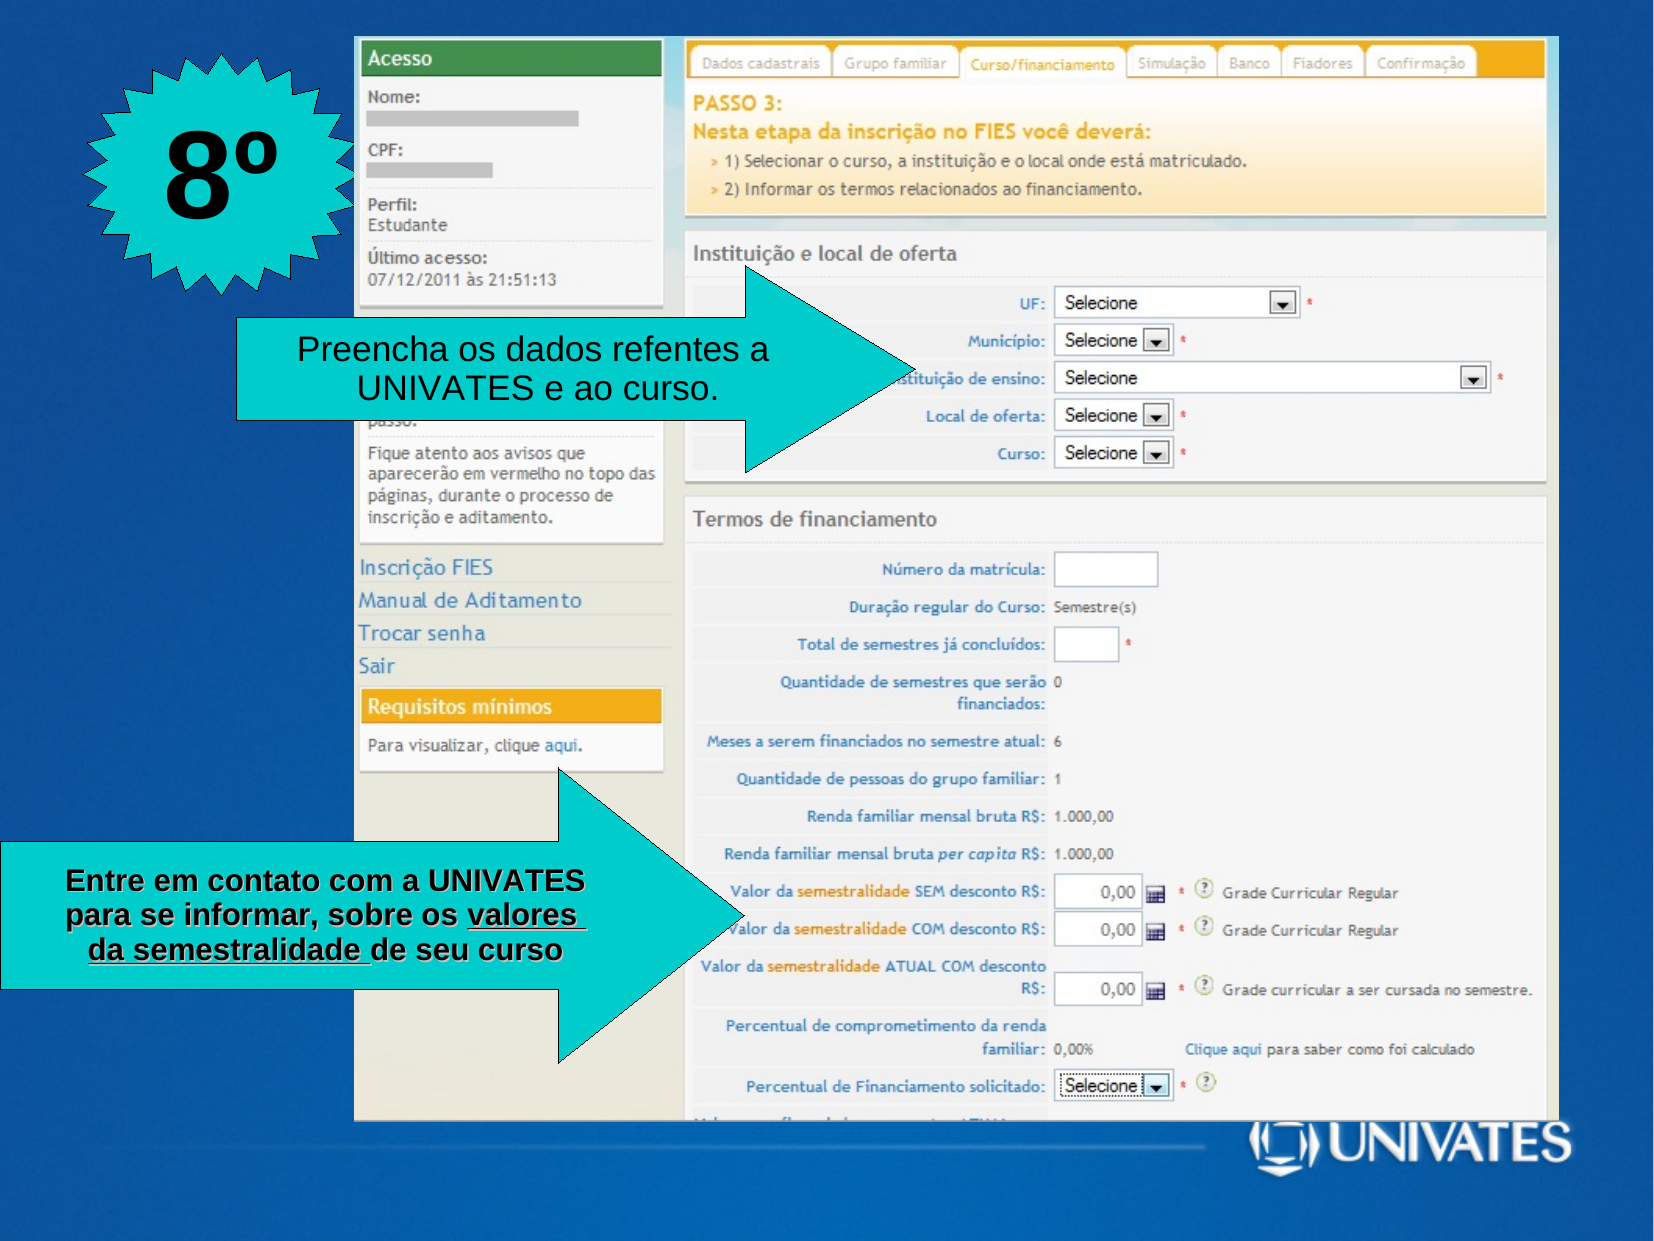

# 8º
Preencha os dados refentes a
 UNIVATES e ao curso.
Entre em contato com a UNIVATES
para se informar, sobre os valores
da semestralidade de seu curso